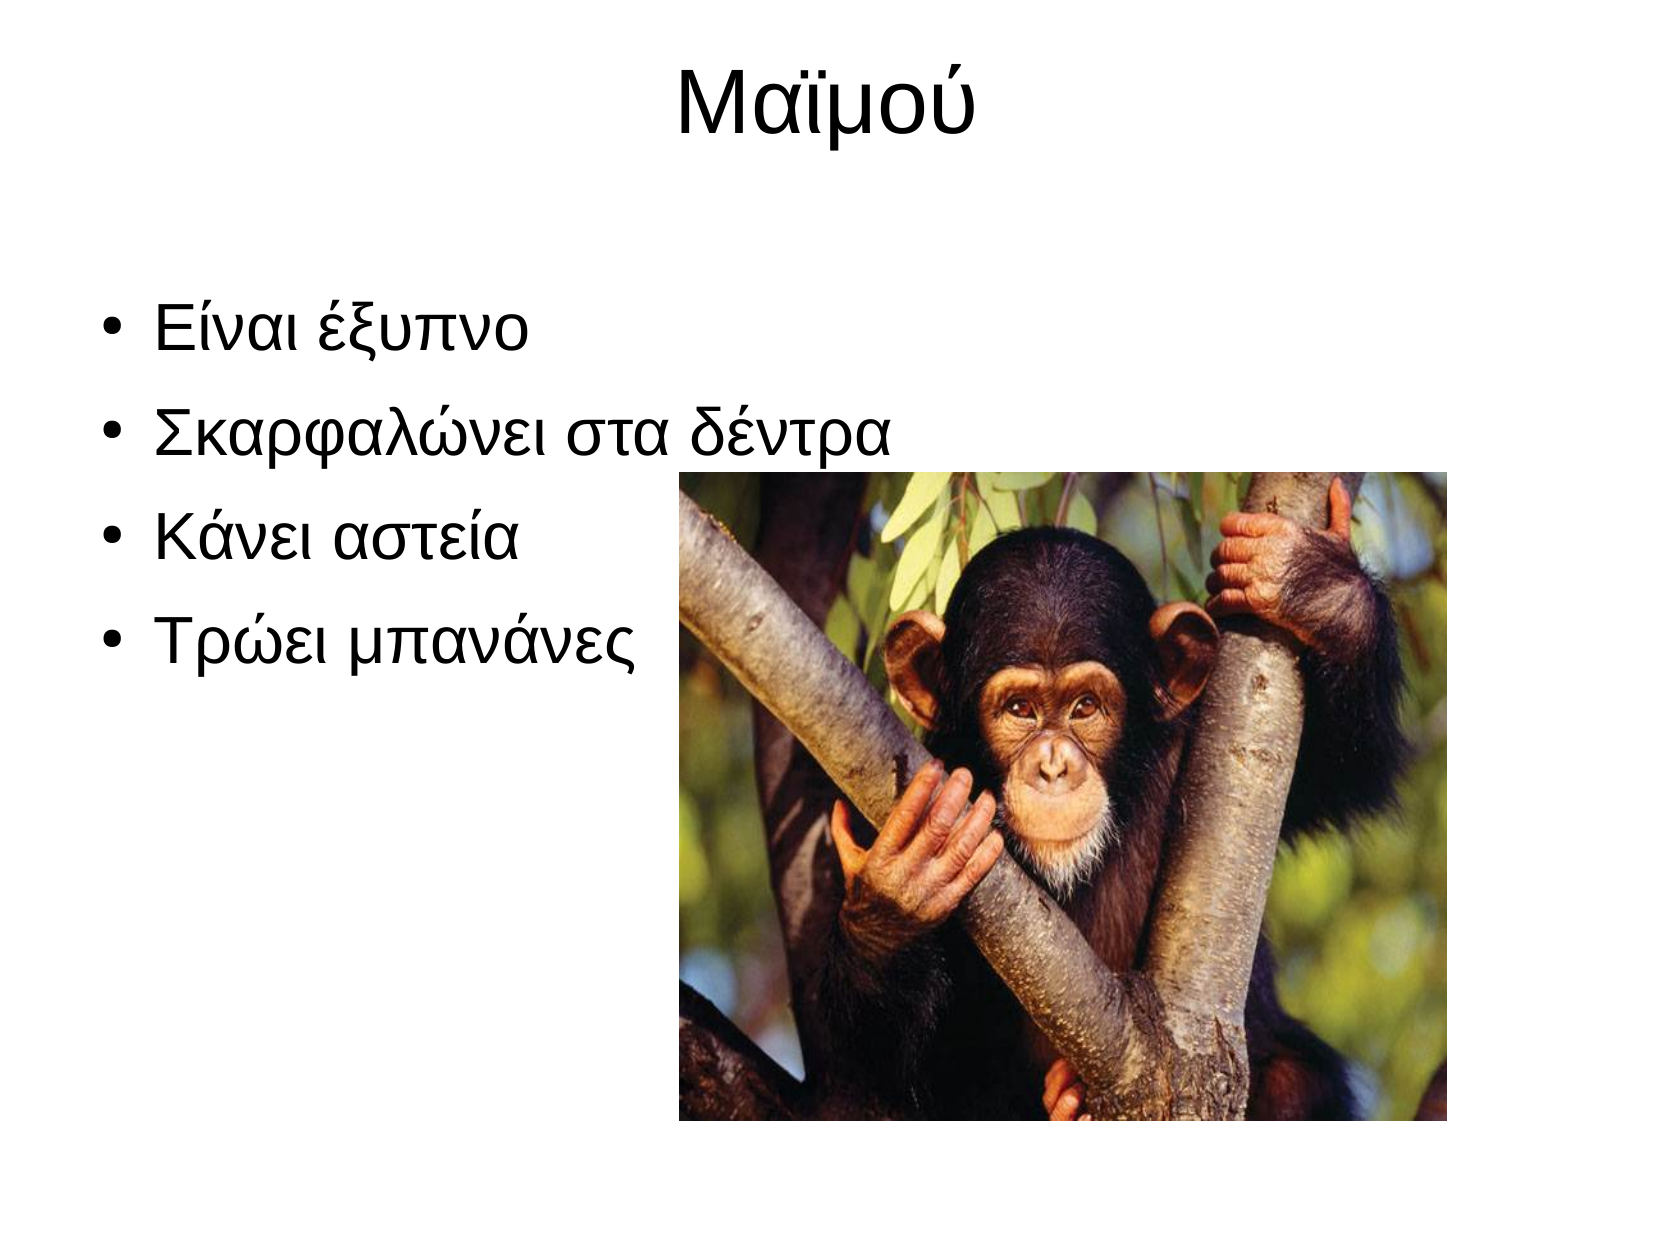

# Μαϊμού
Είναι έξυπνο
Σκαρφαλώνει στα δέντρα
Κάνει αστεία
Τρώει μπανάνες